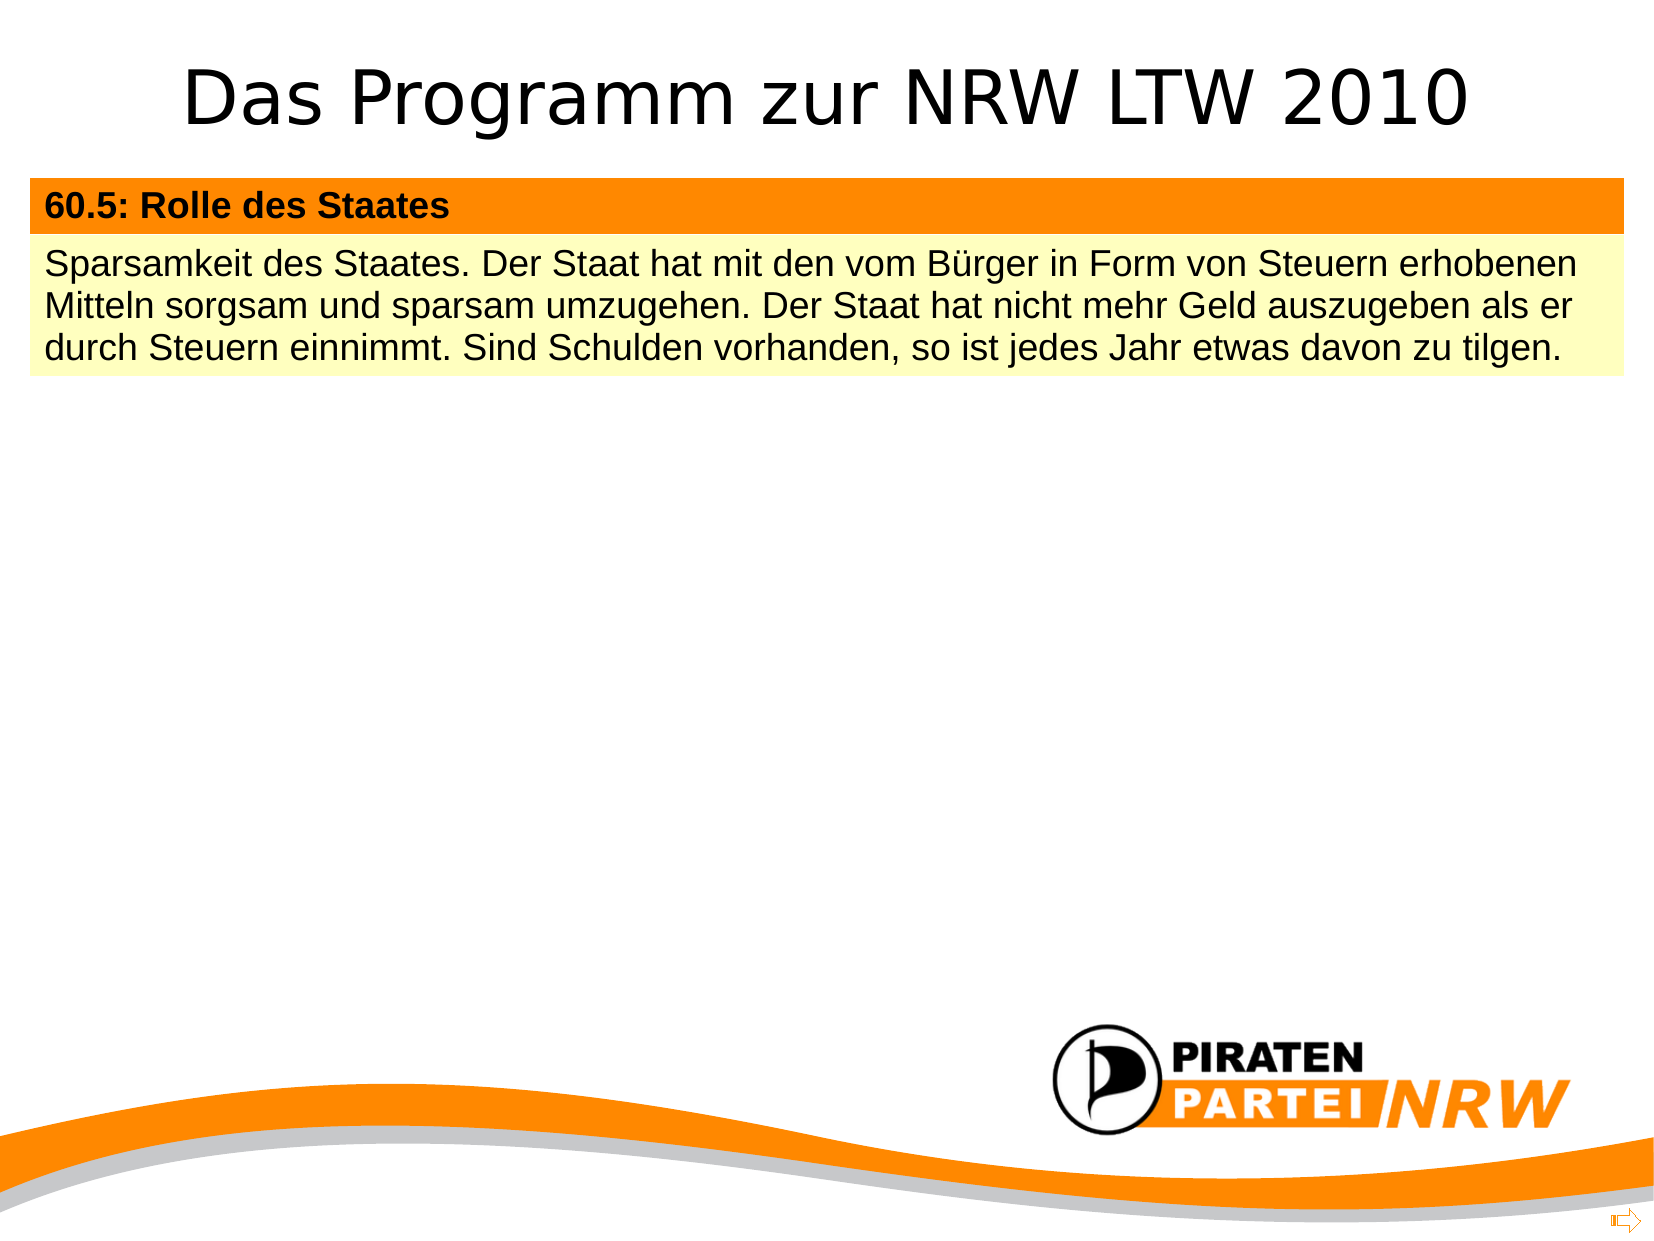

# Das Programm zur NRW LTW 2010
| 60.5: Rolle des Staates |
| --- |
| Sparsamkeit des Staates. Der Staat hat mit den vom Bürger in Form von Steuern erhobenen Mitteln sorgsam und sparsam umzugehen. Der Staat hat nicht mehr Geld auszugeben als er durch Steuern einnimmt. Sind Schulden vorhanden, so ist jedes Jahr etwas davon zu tilgen. |